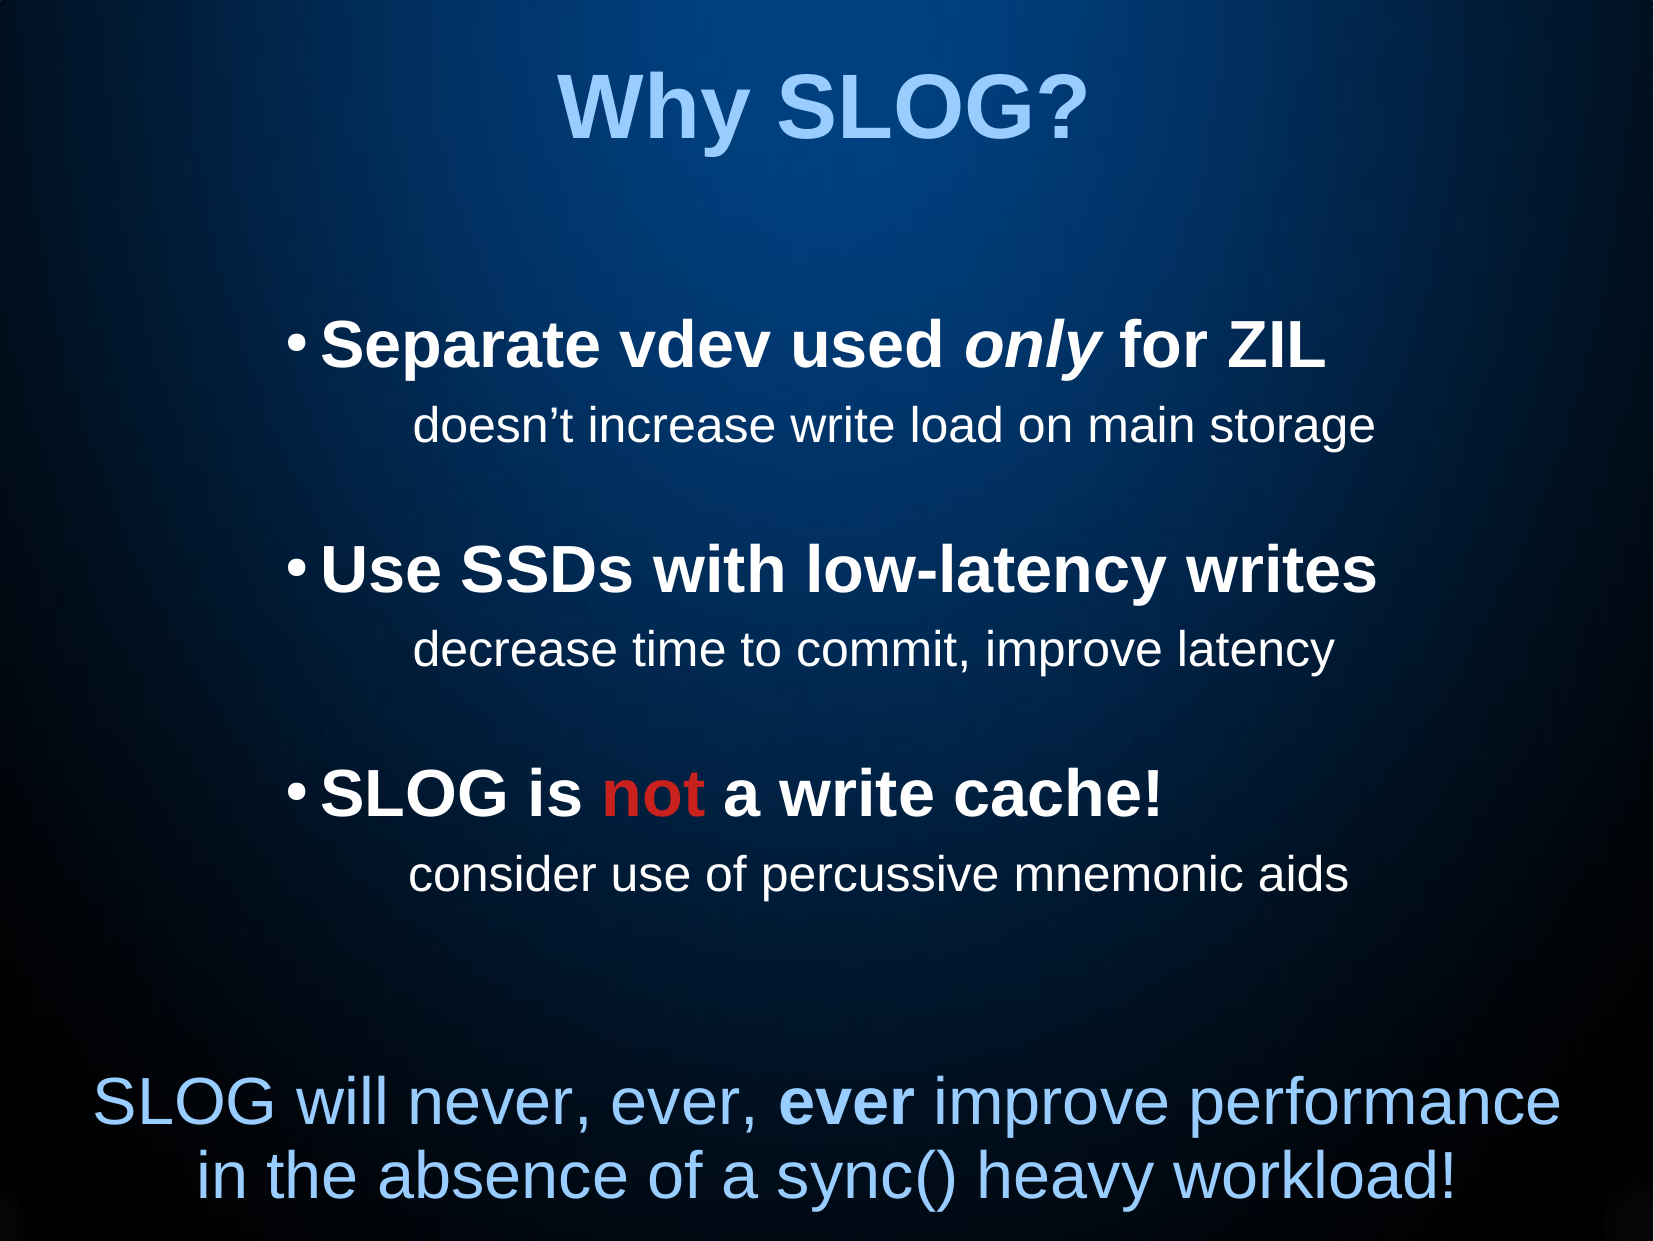

# Why SLOG?
Separate vdev used only for ZIL
 doesn’t increase write load on main storage
Use SSDs with low-latency writes
 decrease time to commit, improve latency
SLOG is not a write cache!
 consider use of percussive mnemonic aids
SLOG will never, ever, ever improve performance
in the absence of a sync() heavy workload!